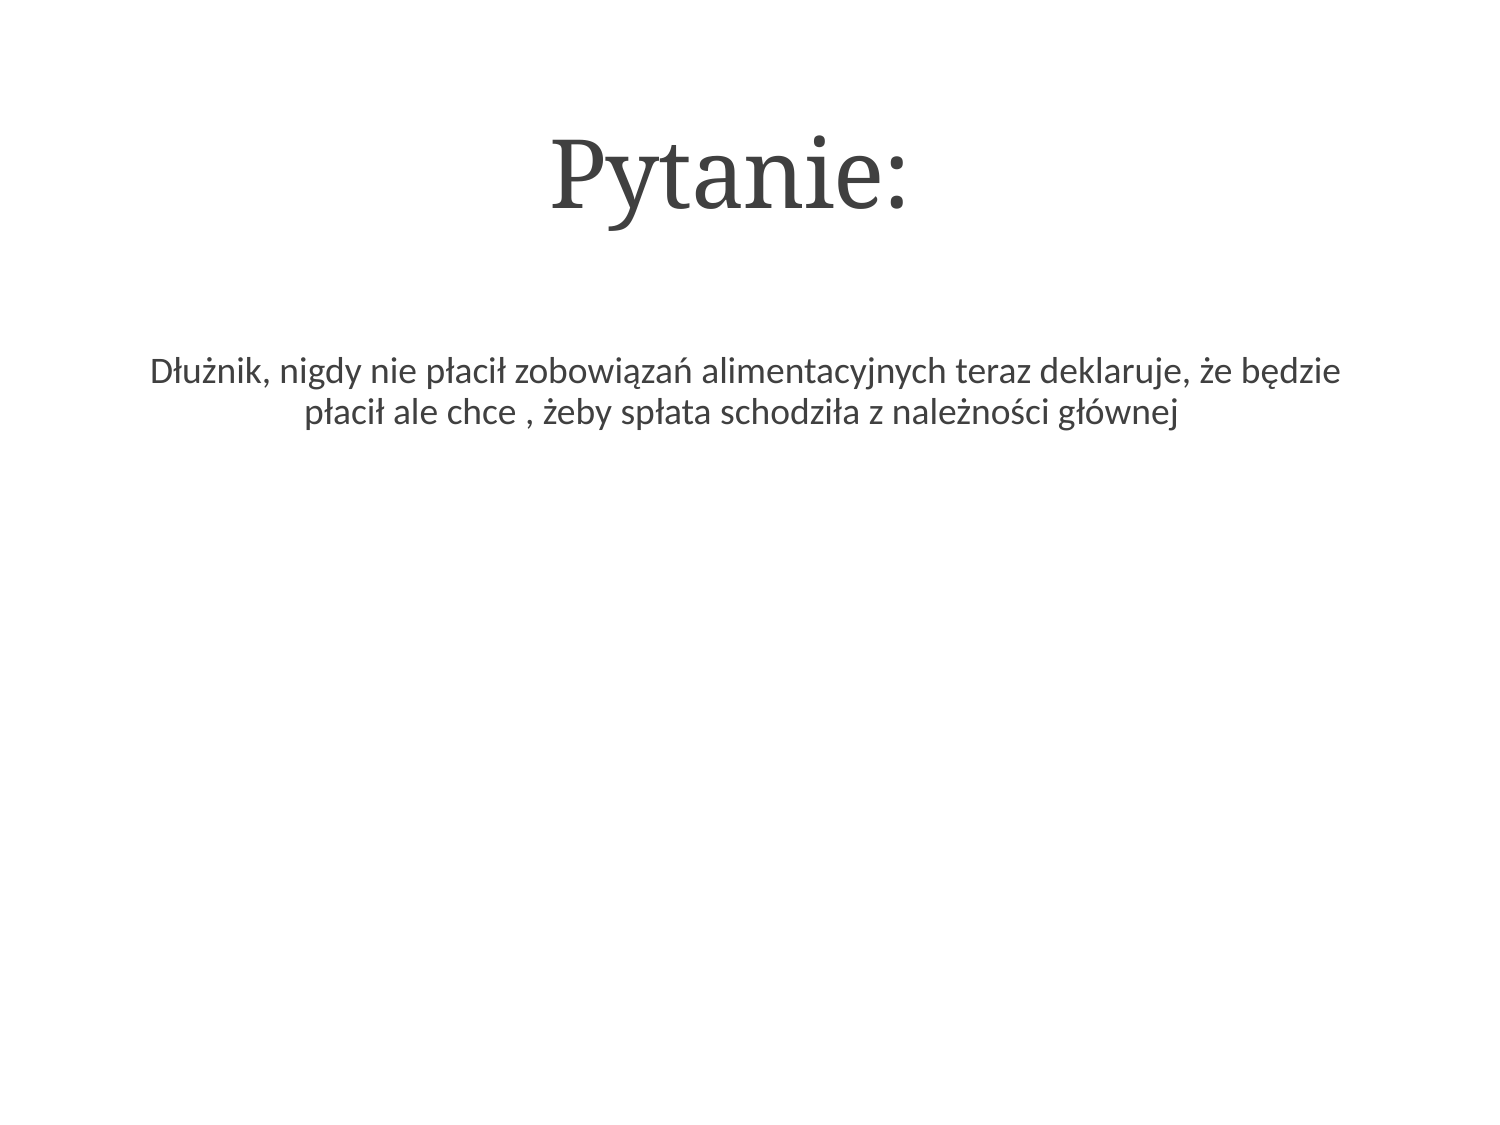

# Pytanie:
Dłużnik, nigdy nie płacił zobowiązań alimentacyjnych teraz deklaruje, że będzie płacił ale chce , żeby spłata schodziła z należności głównej